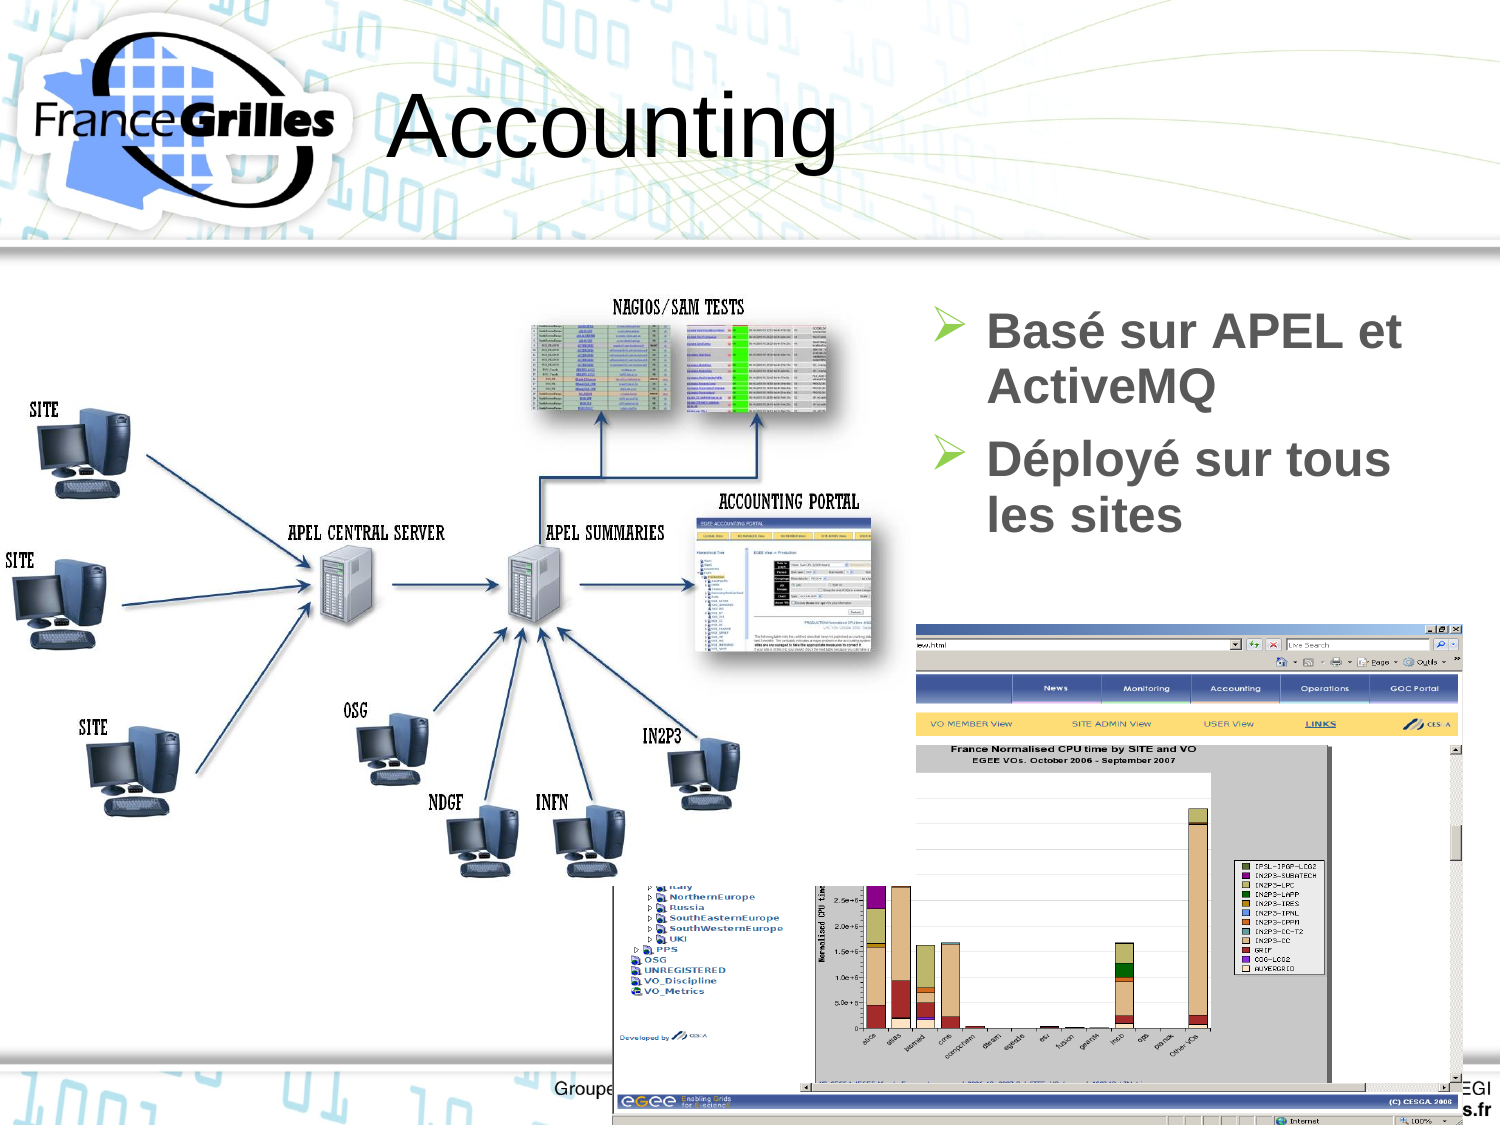

# Accounting
Basé sur APEL et ActiveMQ
Déployé sur tous les sites
19